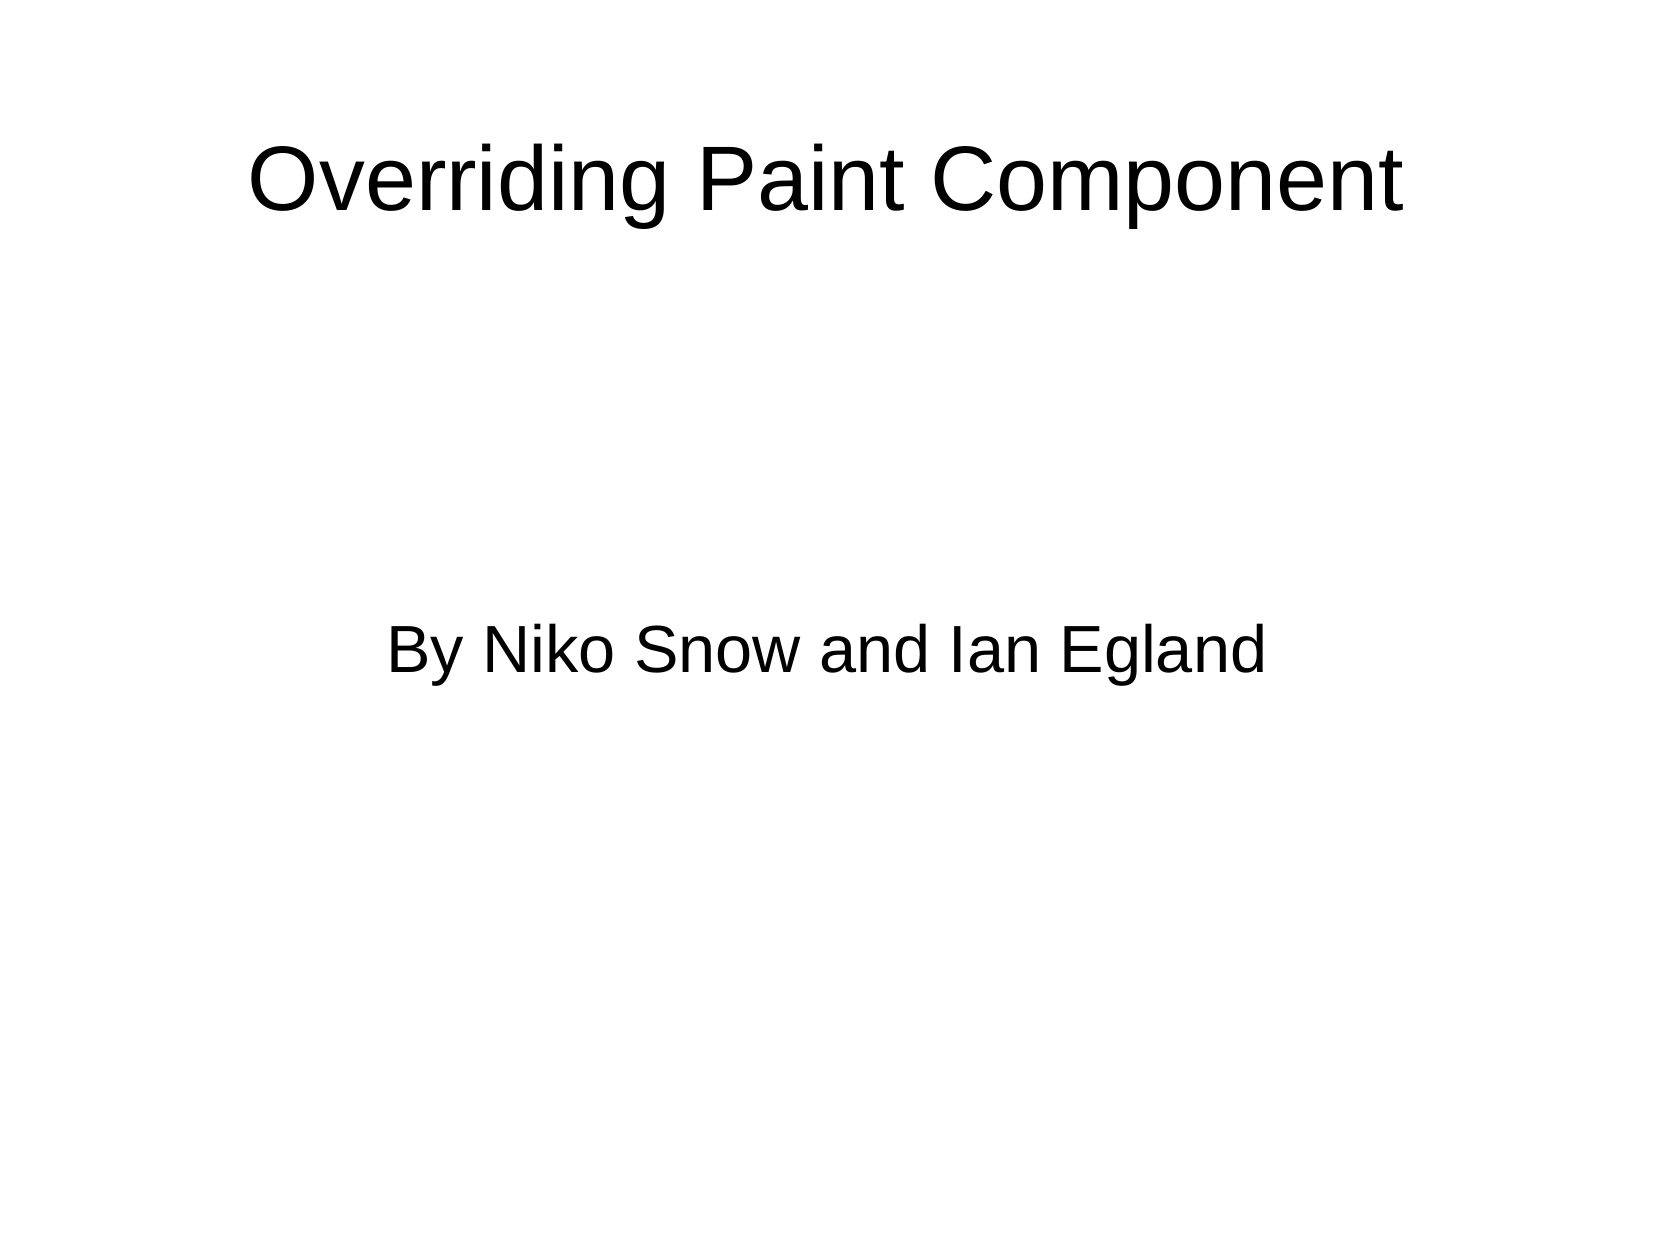

# Overriding Paint Component
By Niko Snow and Ian Egland